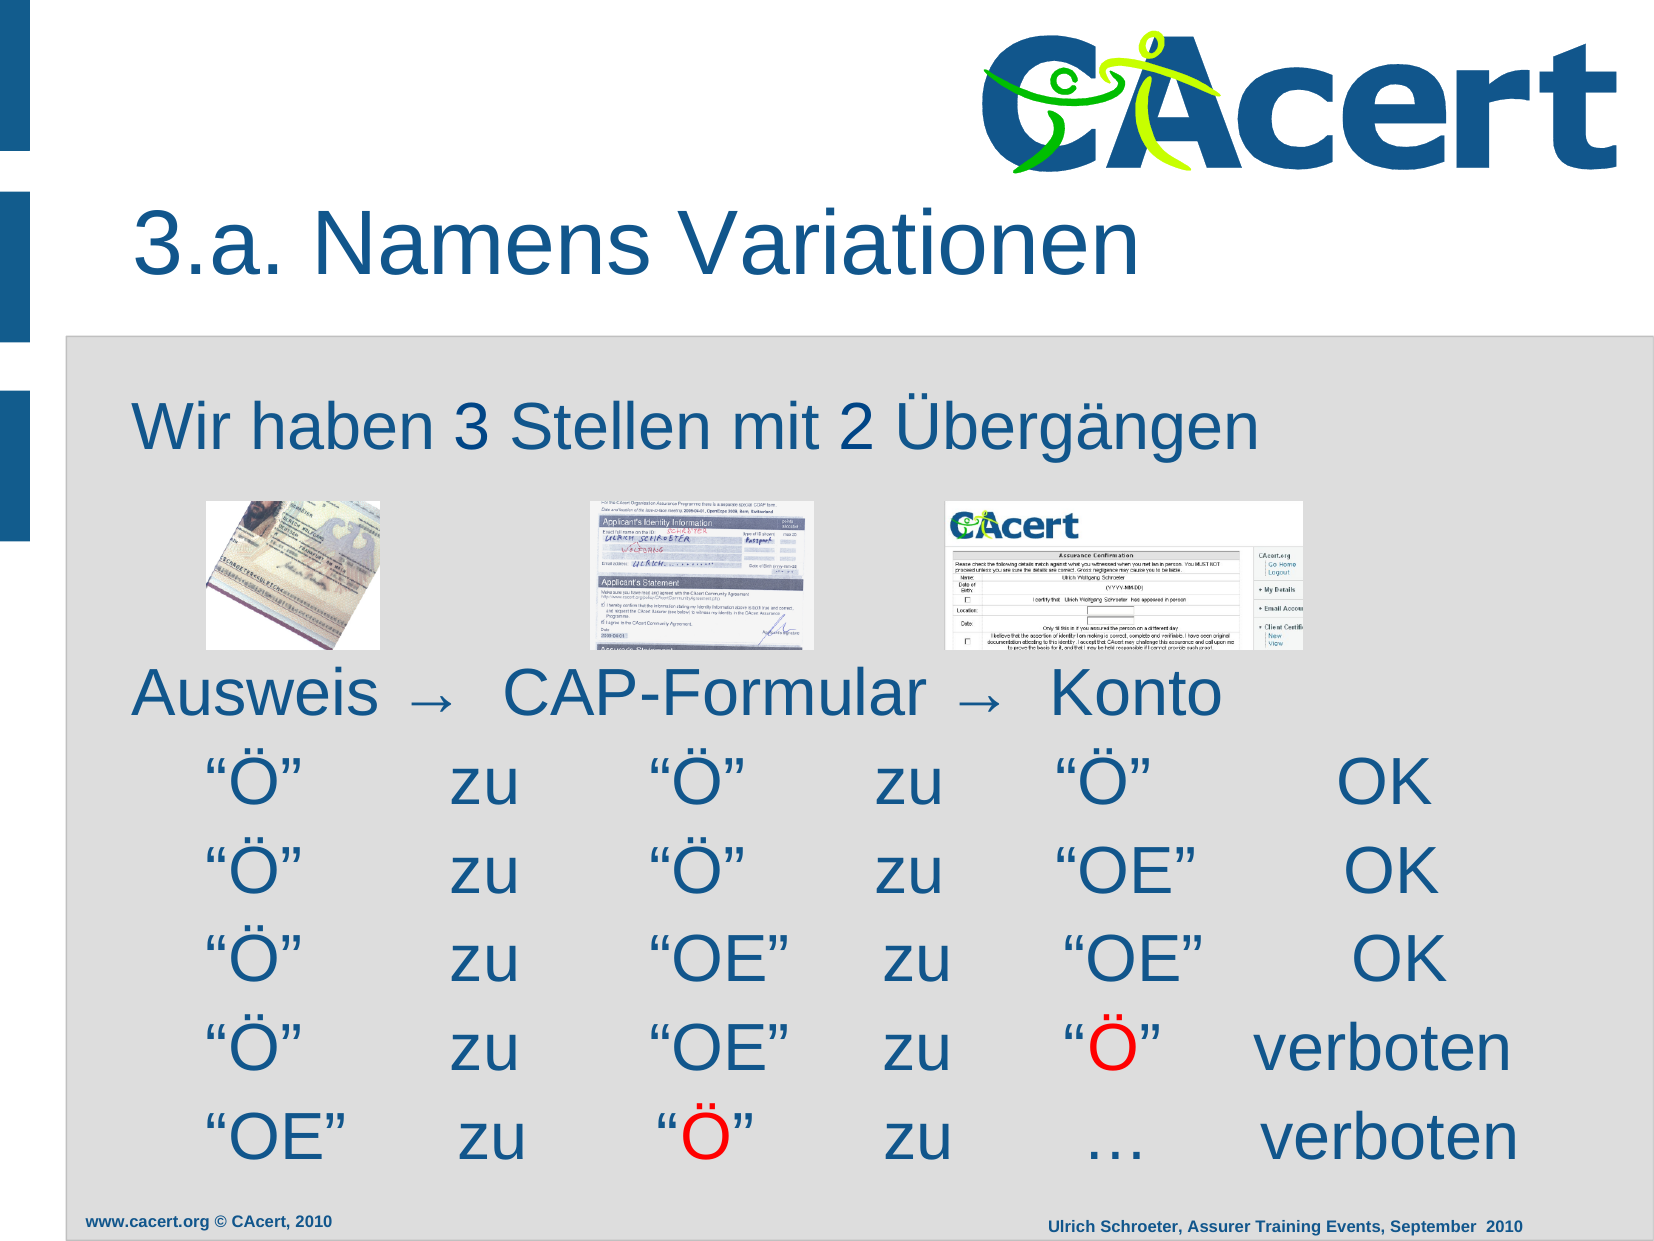

3.a. Namens Variationen
Wir haben 3 Stellen mit 2 Übergängen
Ausweis → CAP-Formular → Konto
 “Ö” zu “Ö” zu “Ö” OK
 “Ö” zu “Ö” zu “OE” OK
 “Ö” zu “OE” zu “OE” OK
 “Ö” zu “OE” zu “Ö” verboten
 “OE” zu “Ö” zu … verboten